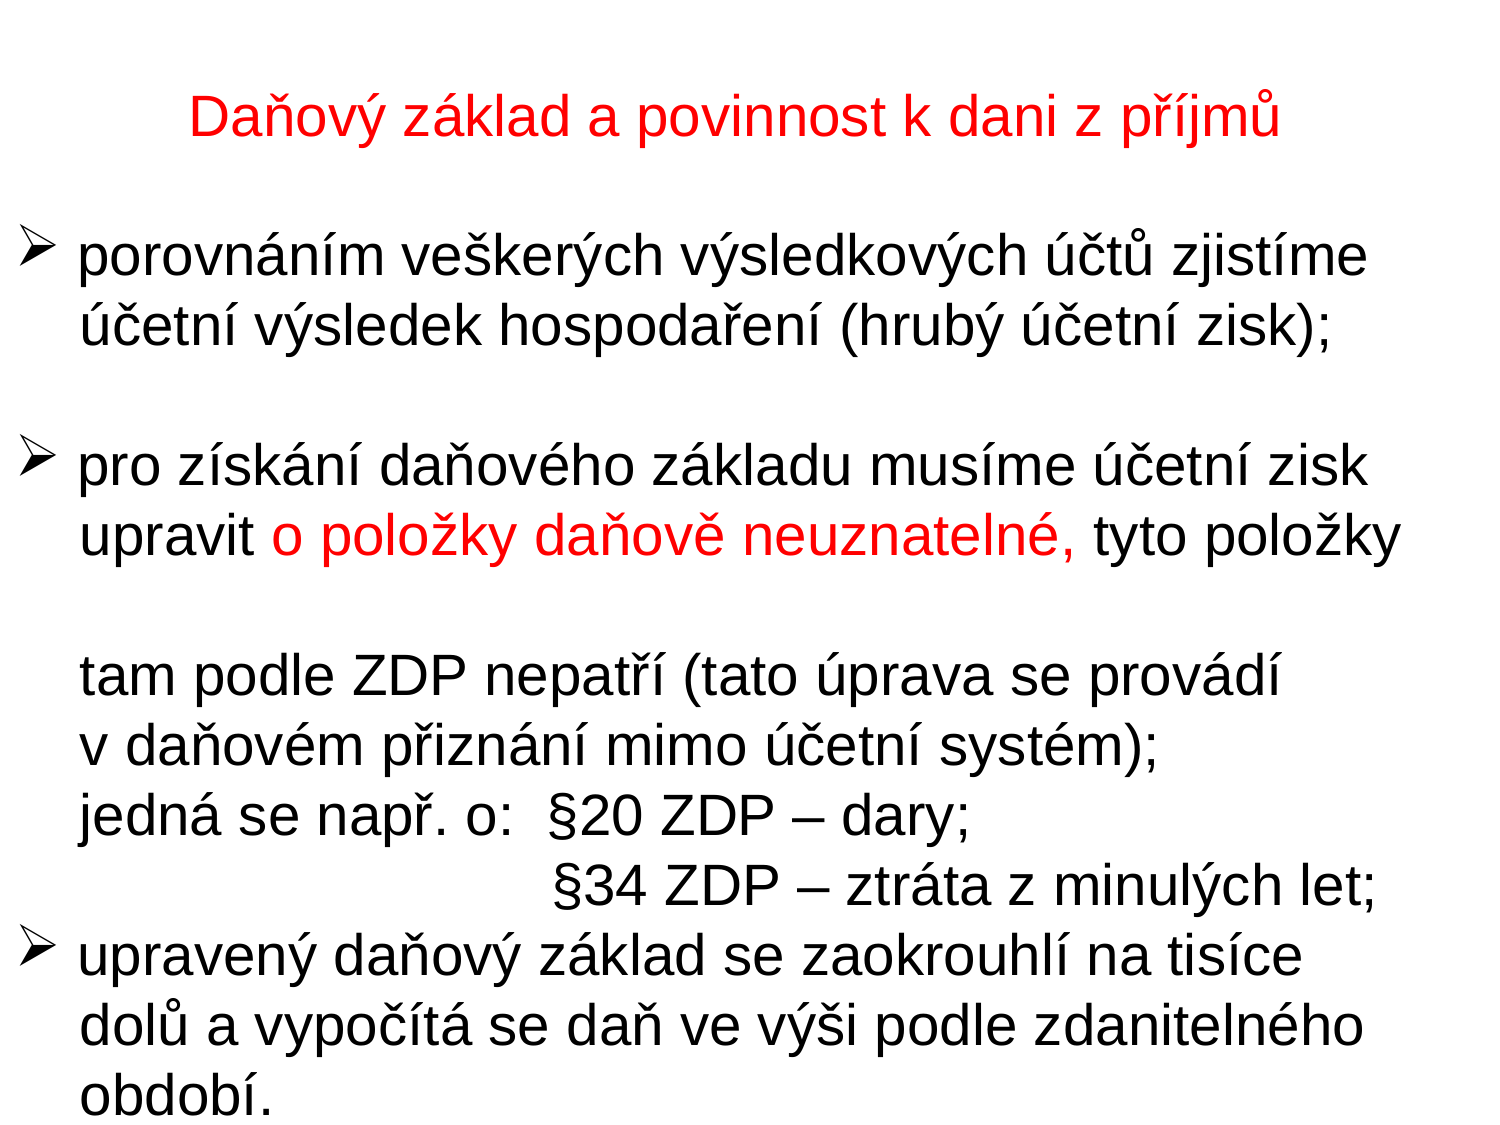

Daňový základ a povinnost k dani z příjmů
 porovnáním veškerých výsledkových účtů zjistíme
 účetní výsledek hospodaření (hrubý účetní zisk);
 pro získání daňového základu musíme účetní zisk
 upravit o položky daňově neuznatelné, tyto položky
 tam podle ZDP nepatří (tato úprava se provádí
 v daňovém přiznání mimo účetní systém);
 jedná se např. o: §20 ZDP – dary;
 §34 ZDP – ztráta z minulých let;
 upravený daňový základ se zaokrouhlí na tisíce
 dolů a vypočítá se daň ve výši podle zdanitelného
 období.